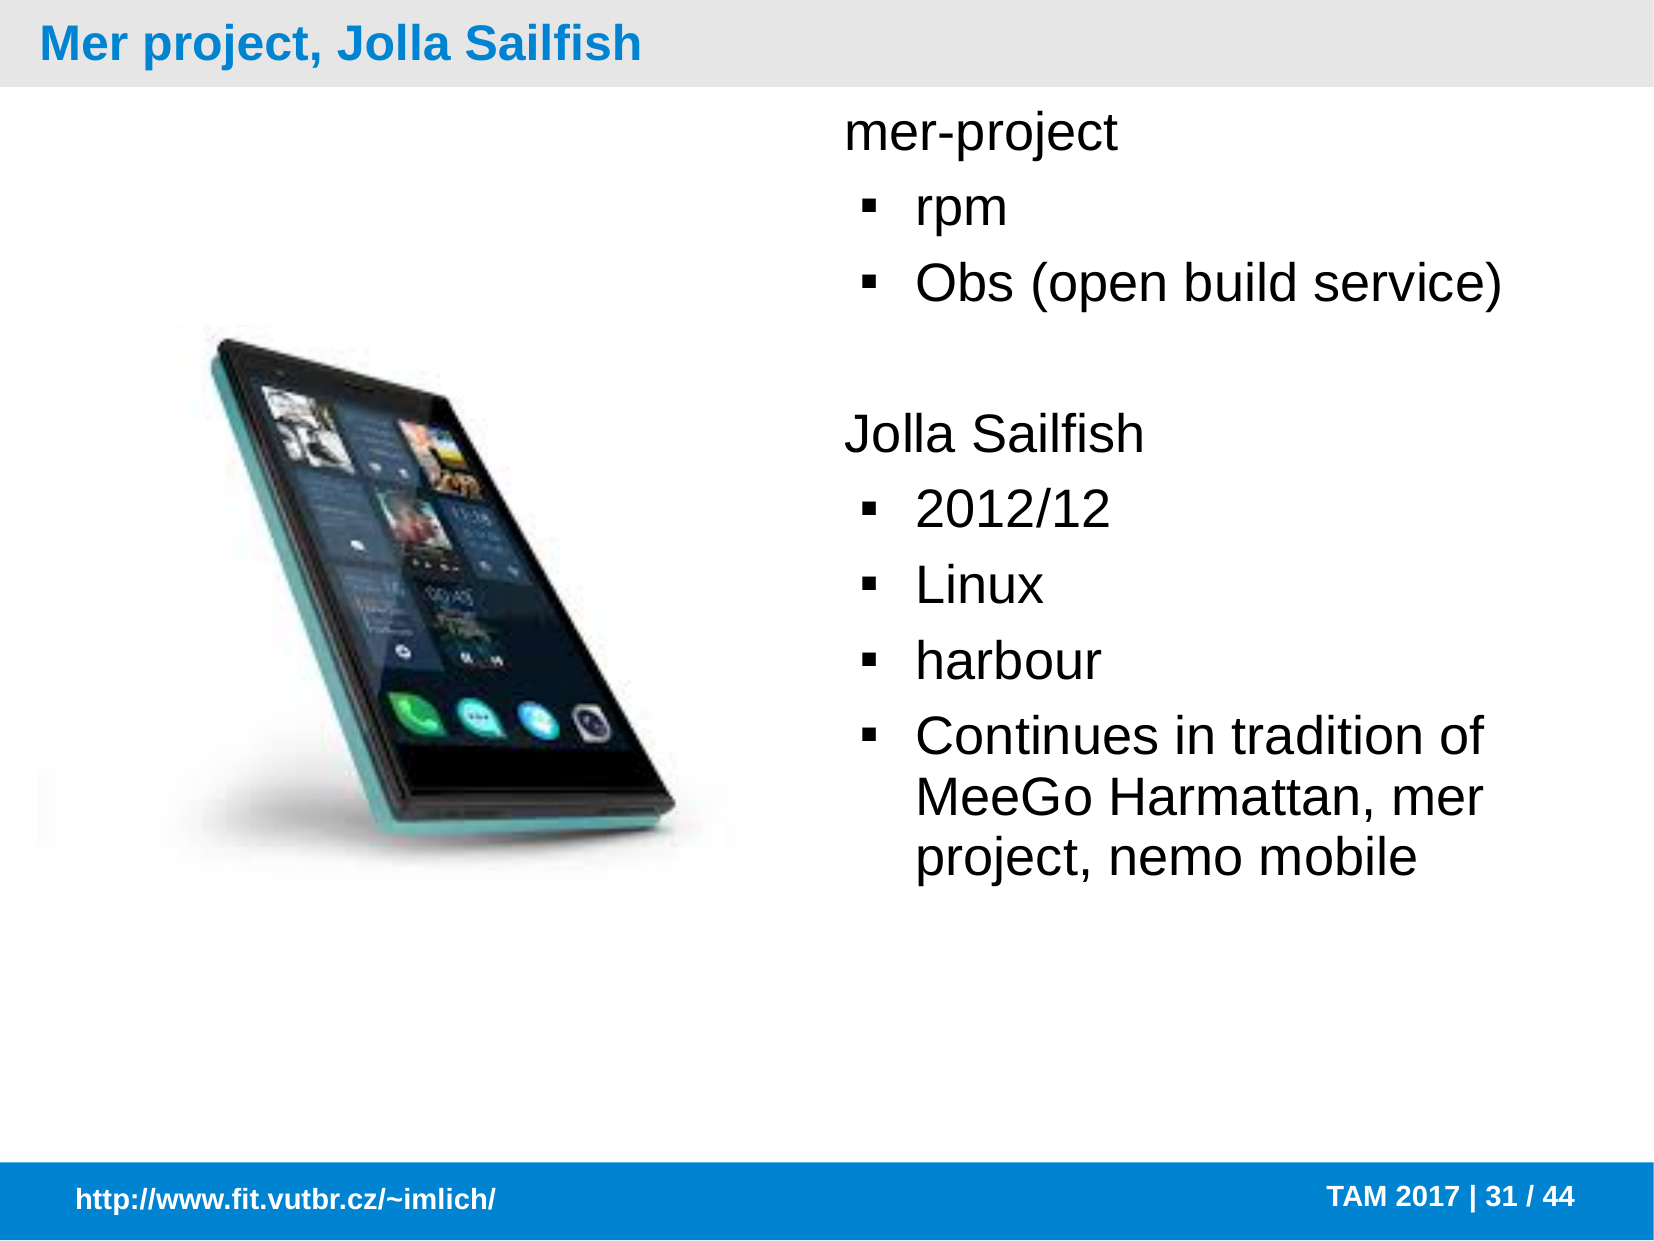

# Mer project, Jolla Sailfish
mer-project
rpm
Obs (open build service)
Jolla Sailfish
2012/12
Linux
harbour
Continues in tradition of MeeGo Harmattan, mer project, nemo mobile